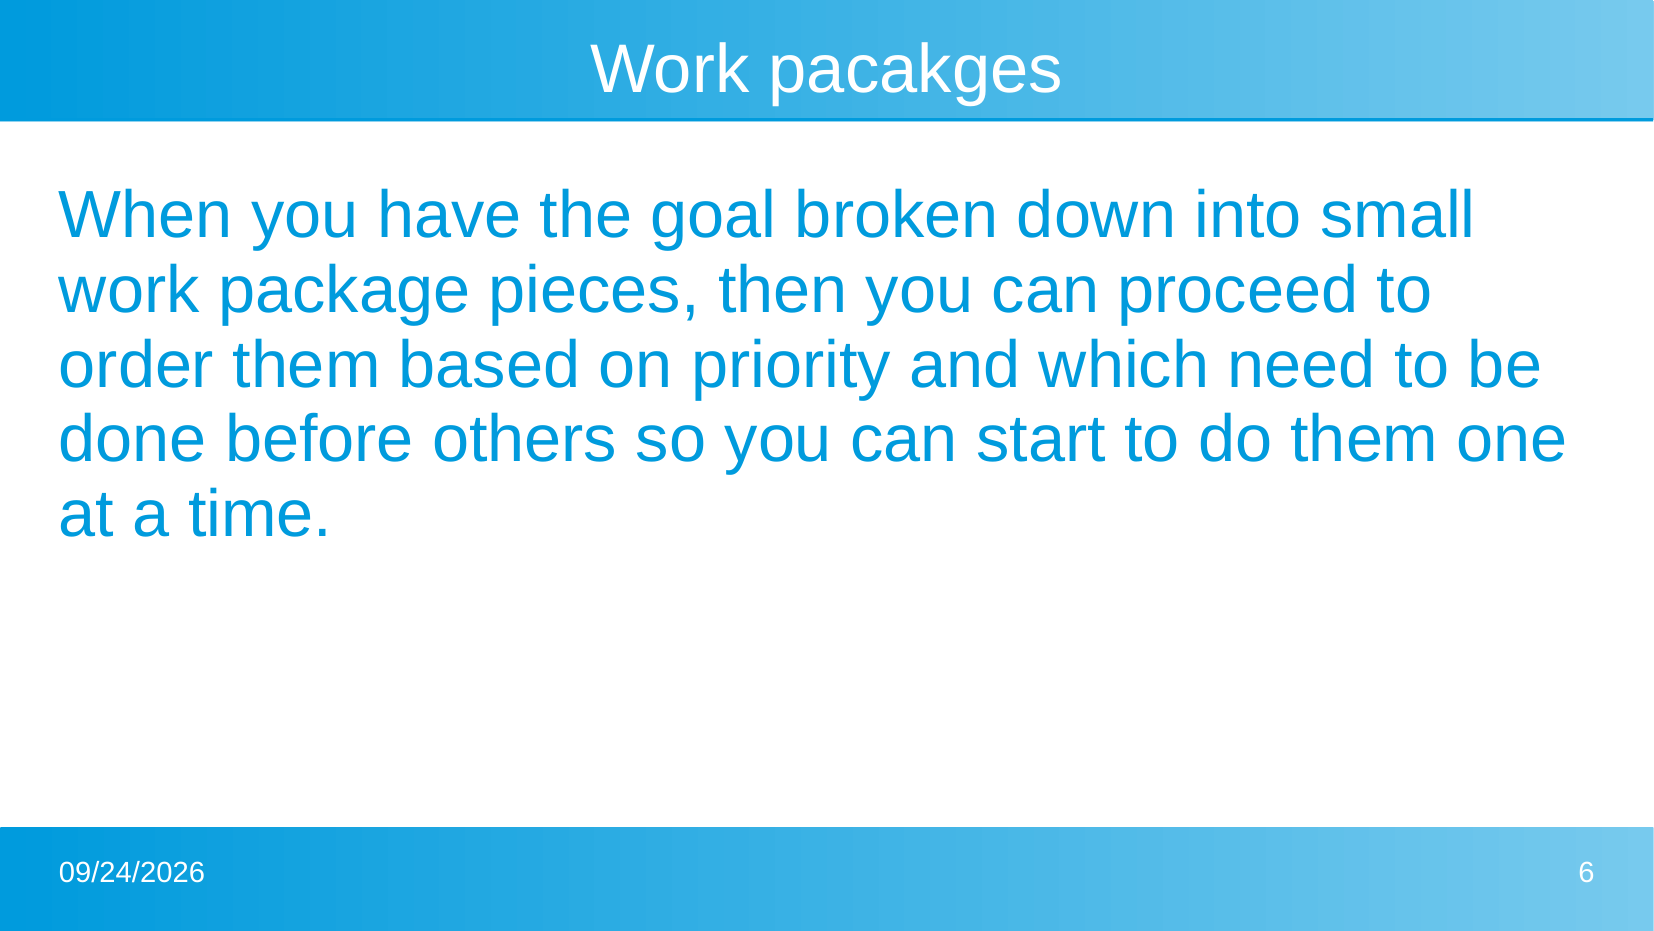

# Work pacakges
When you have the goal broken down into small work package pieces, then you can proceed to order them based on priority and which need to be done before others so you can start to do them one at a time.
6